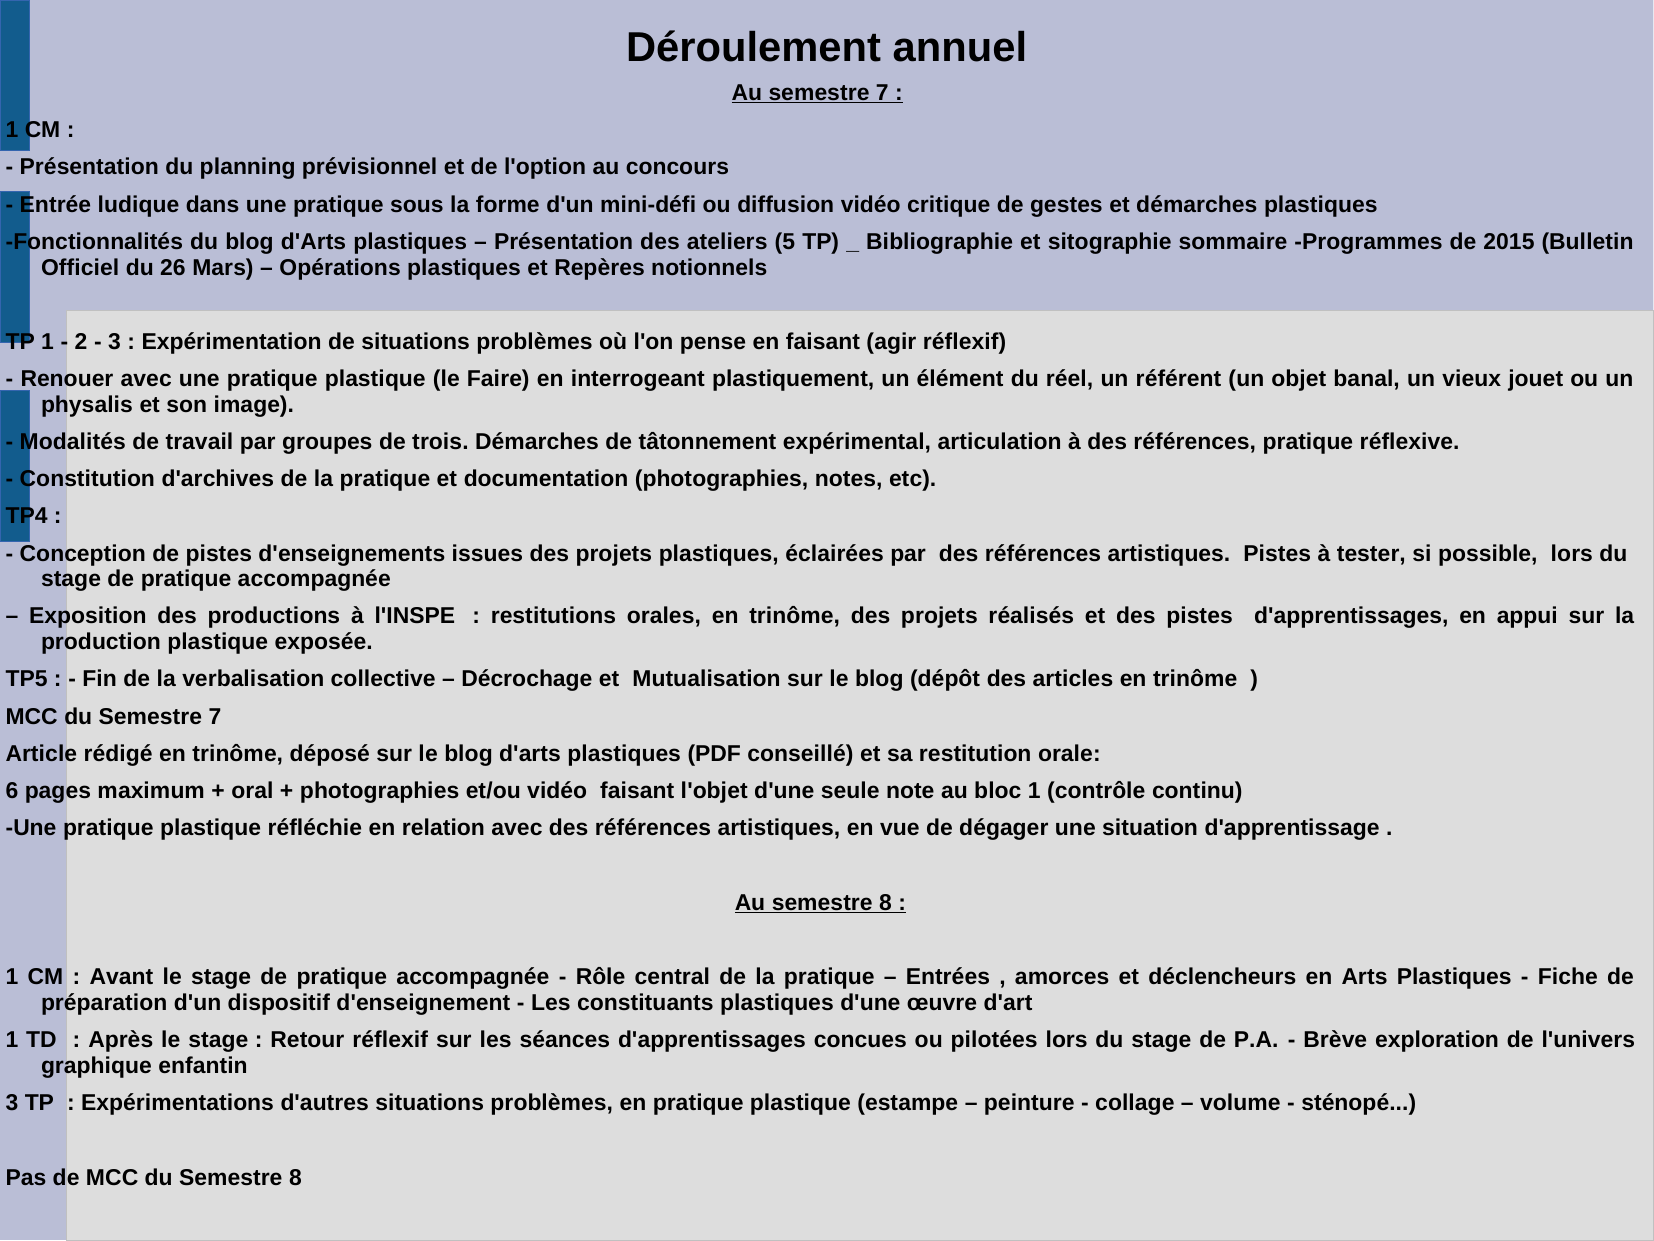

Au semestre 7 :
1 CM :
- Présentation du planning prévisionnel et de l'option au concours
- Entrée ludique dans une pratique sous la forme d'un mini-défi ou diffusion vidéo critique de gestes et démarches plastiques
-Fonctionnalités du blog d'Arts plastiques – Présentation des ateliers (5 TP) _ Bibliographie et sitographie sommaire -Programmes de 2015 (Bulletin Officiel du 26 Mars) – Opérations plastiques et Repères notionnels
TP 1 - 2 - 3 : Expérimentation de situations problèmes où l'on pense en faisant (agir réflexif)
- Renouer avec une pratique plastique (le Faire) en interrogeant plastiquement, un élément du réel, un référent (un objet banal, un vieux jouet ou un physalis et son image).
- Modalités de travail par groupes de trois. Démarches de tâtonnement expérimental, articulation à des références, pratique réflexive.
- Constitution d'archives de la pratique et documentation (photographies, notes, etc).
TP4 :
- Conception de pistes d'enseignements issues des projets plastiques, éclairées par des références artistiques. Pistes à tester, si possible, lors du stage de pratique accompagnée
– Exposition des productions à l'INSPE  : restitutions orales, en trinôme, des projets réalisés et des pistes d'apprentissages, en appui sur la production plastique exposée.
TP5 : - Fin de la verbalisation collective – Décrochage et Mutualisation sur le blog (dépôt des articles en trinôme )
MCC du Semestre 7
Article rédigé en trinôme, déposé sur le blog d'arts plastiques (PDF conseillé) et sa restitution orale:
6 pages maximum + oral + photographies et/ou vidéo faisant l'objet d'une seule note au bloc 1 (contrôle continu)
-Une pratique plastique réfléchie en relation avec des références artistiques, en vue de dégager une situation d'apprentissage .
Au semestre 8 :
1 CM : Avant le stage de pratique accompagnée - Rôle central de la pratique – Entrées , amorces et déclencheurs en Arts Plastiques - Fiche de préparation d'un dispositif d'enseignement - Les constituants plastiques d'une œuvre d'art
1 TD : Après le stage : Retour réflexif sur les séances d'apprentissages concues ou pilotées lors du stage de P.A. - Brève exploration de l'univers graphique enfantin
3 TP  : Expérimentations d'autres situations problèmes, en pratique plastique (estampe – peinture - collage – volume - sténopé...)
Pas de MCC du Semestre 8
# Déroulement annuel